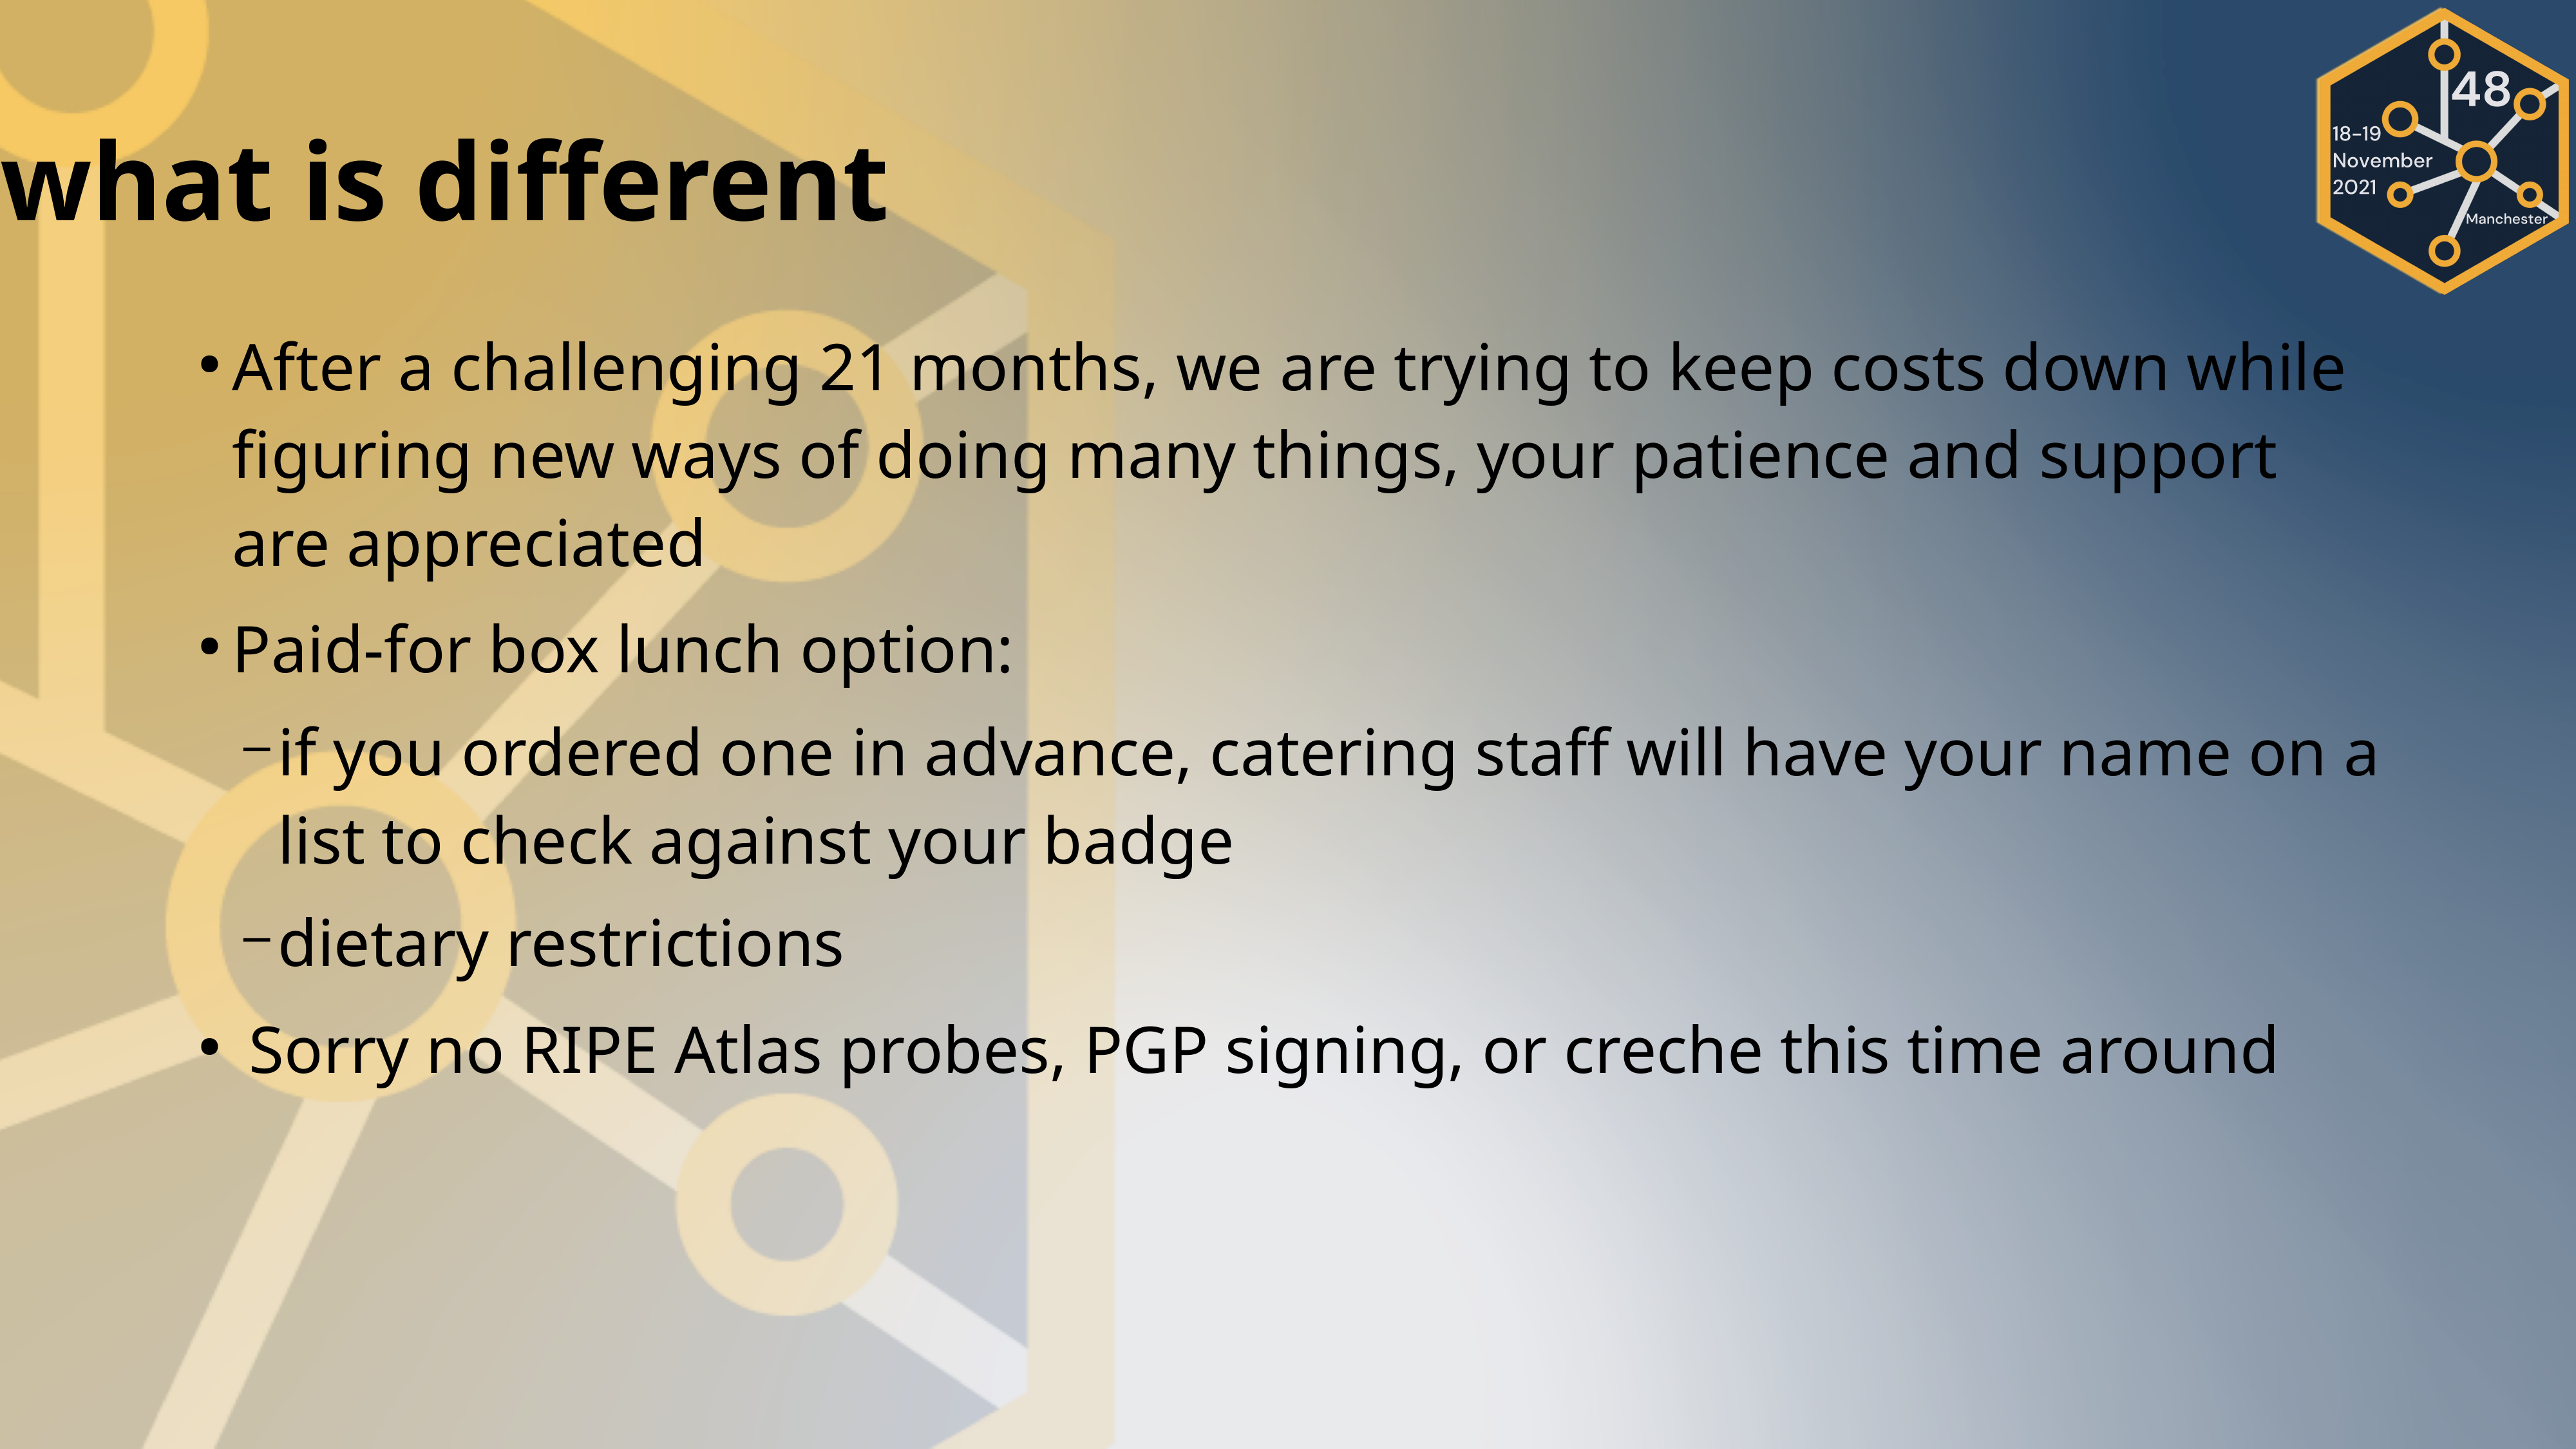

# what is different
After a challenging 21 months, we are trying to keep costs down while figuring new ways of doing many things, your patience and support are appreciated
Paid-for box lunch option:
if you ordered one in advance, catering staff will have your name on a list to check against your badge
dietary restrictions
 Sorry no RIPE Atlas probes, PGP signing, or creche this time around